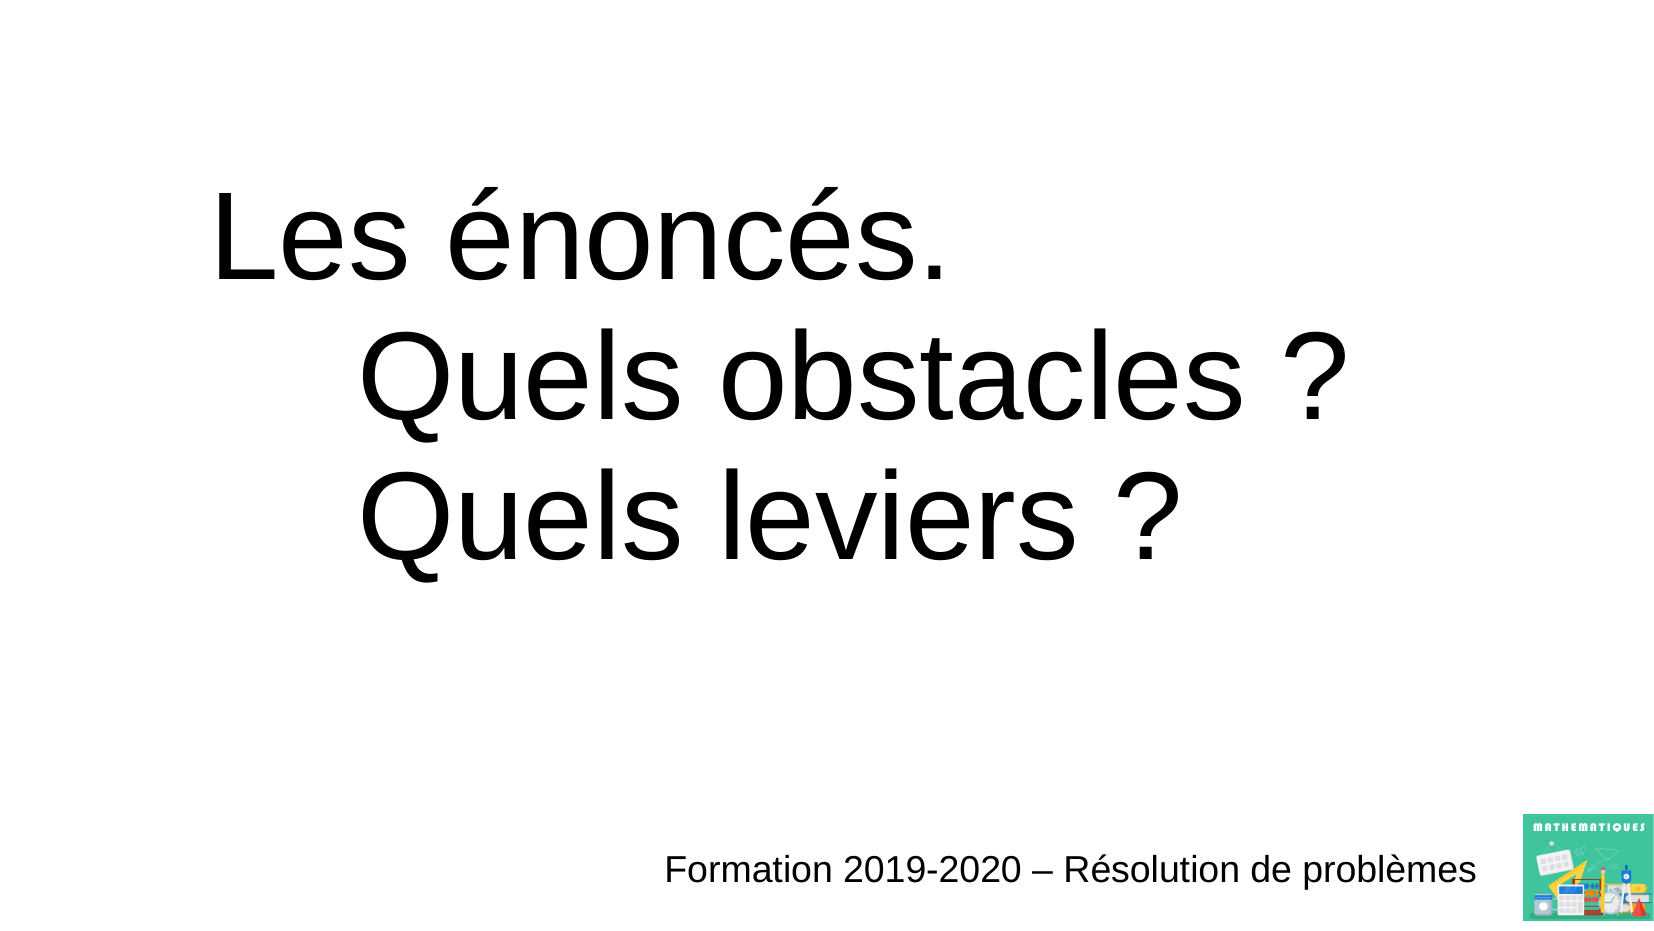

Les énoncés.
		Quels obstacles ?
		Quels leviers ?
Formation 2019-2020 – Résolution de problèmes